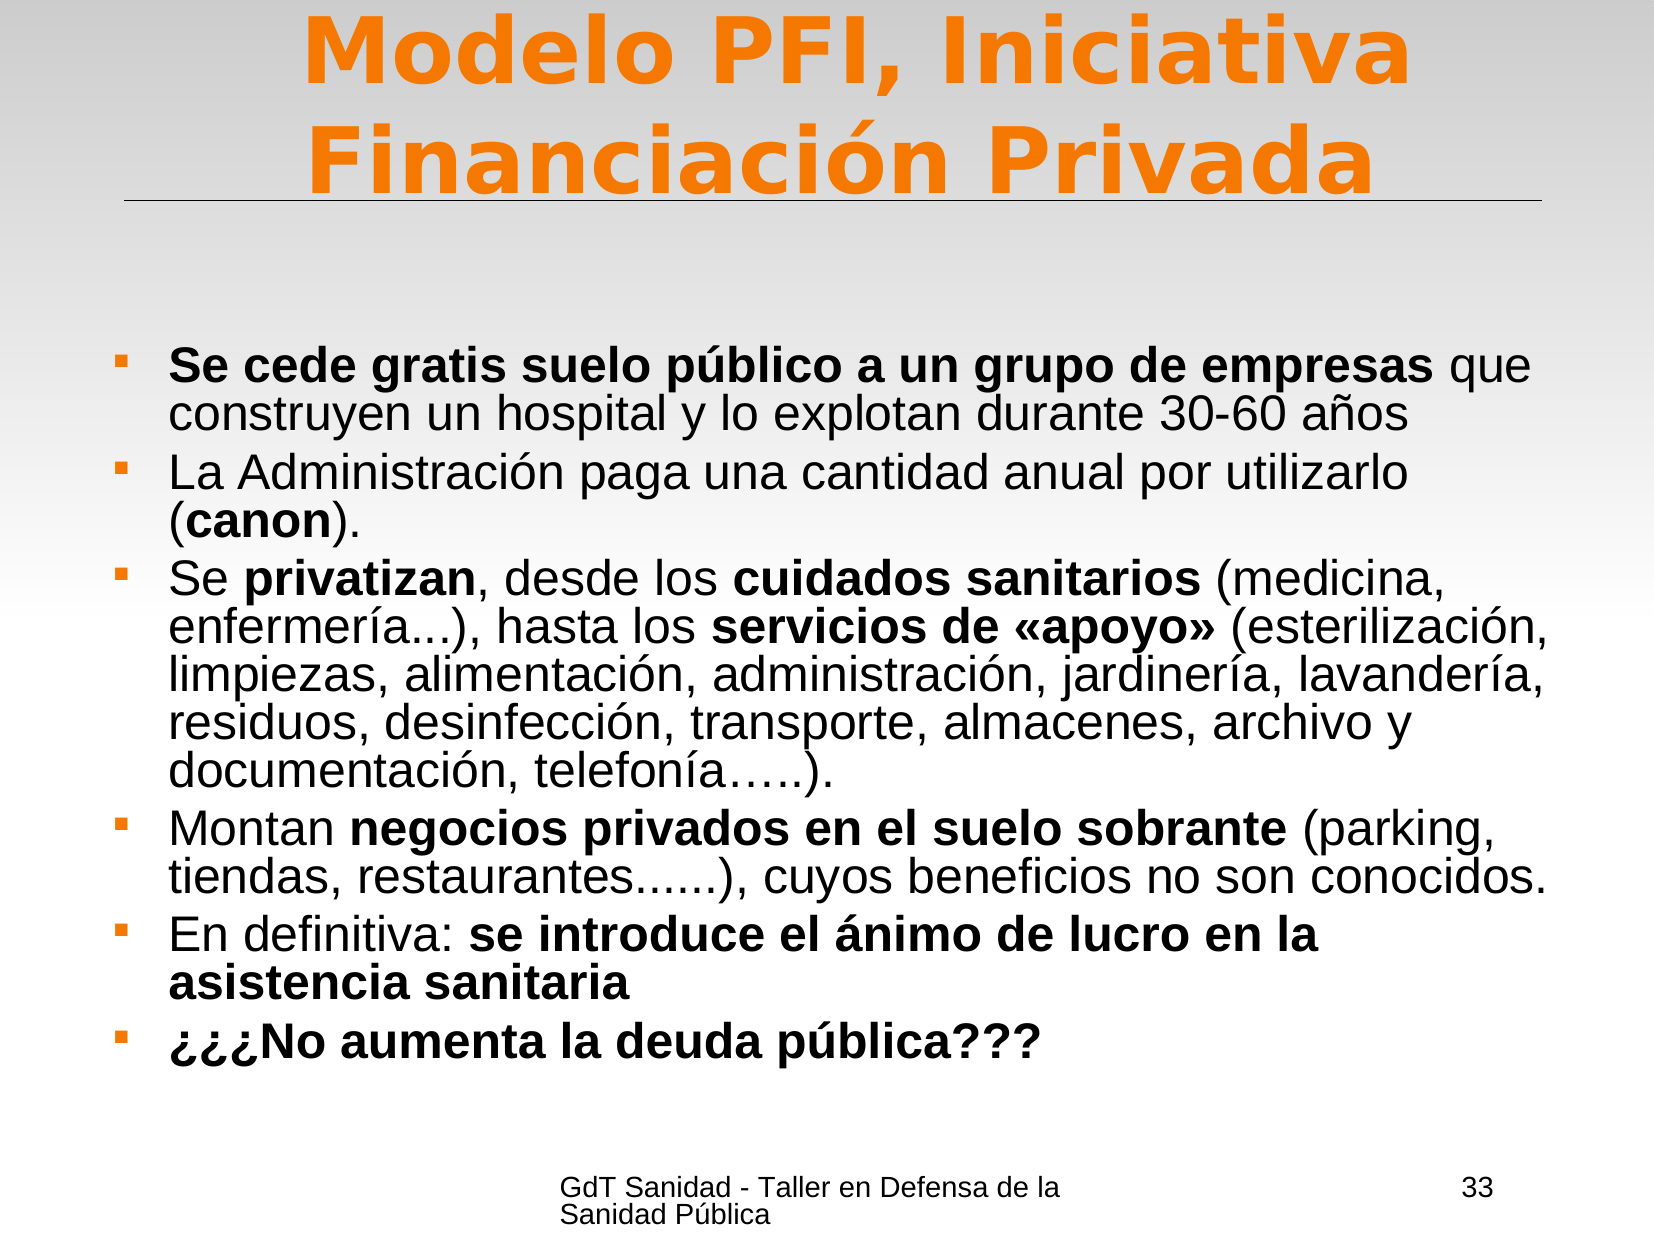

# Modelo PFI, Iniciativa Financiación Privada
Se cede gratis suelo público a un grupo de empresas que construyen un hospital y lo explotan durante 30-60 años
La Administración paga una cantidad anual por utilizarlo (canon).
Se privatizan, desde los cuidados sanitarios (medicina, enfermería...), hasta los servicios de «apoyo» (esterilización, limpiezas, alimentación, administración, jardinería, lavandería, residuos, desinfección, transporte, almacenes, archivo y documentación, telefonía…..).
Montan negocios privados en el suelo sobrante (parking, tiendas, restaurantes......), cuyos beneficios no son conocidos.
En definitiva: se introduce el ánimo de lucro en la asistencia sanitaria
¿¿¿No aumenta la deuda pública???
GdT Sanidad - Taller en Defensa de la Sanidad Pública
33